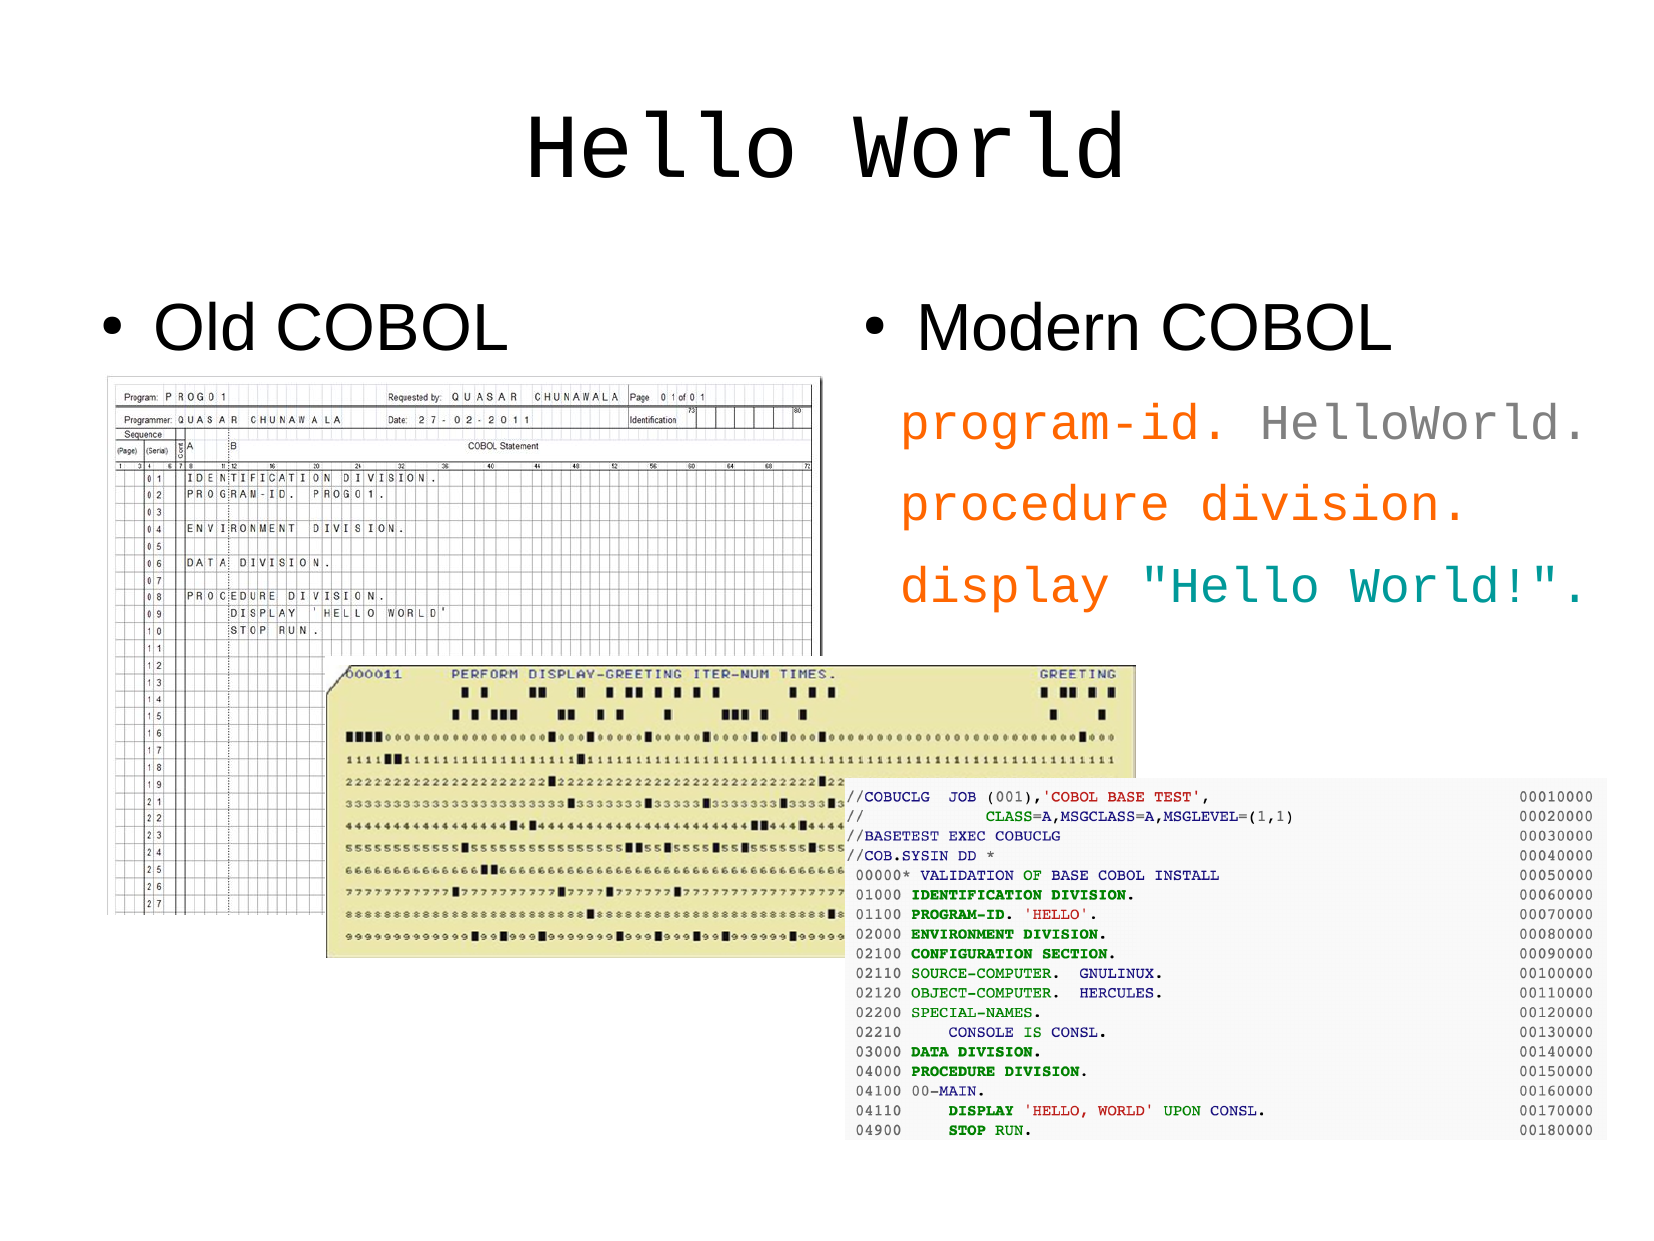

# Hello World
Old COBOL
Modern COBOL
program-id. HelloWorld.
procedure division.
display "Hello World!".